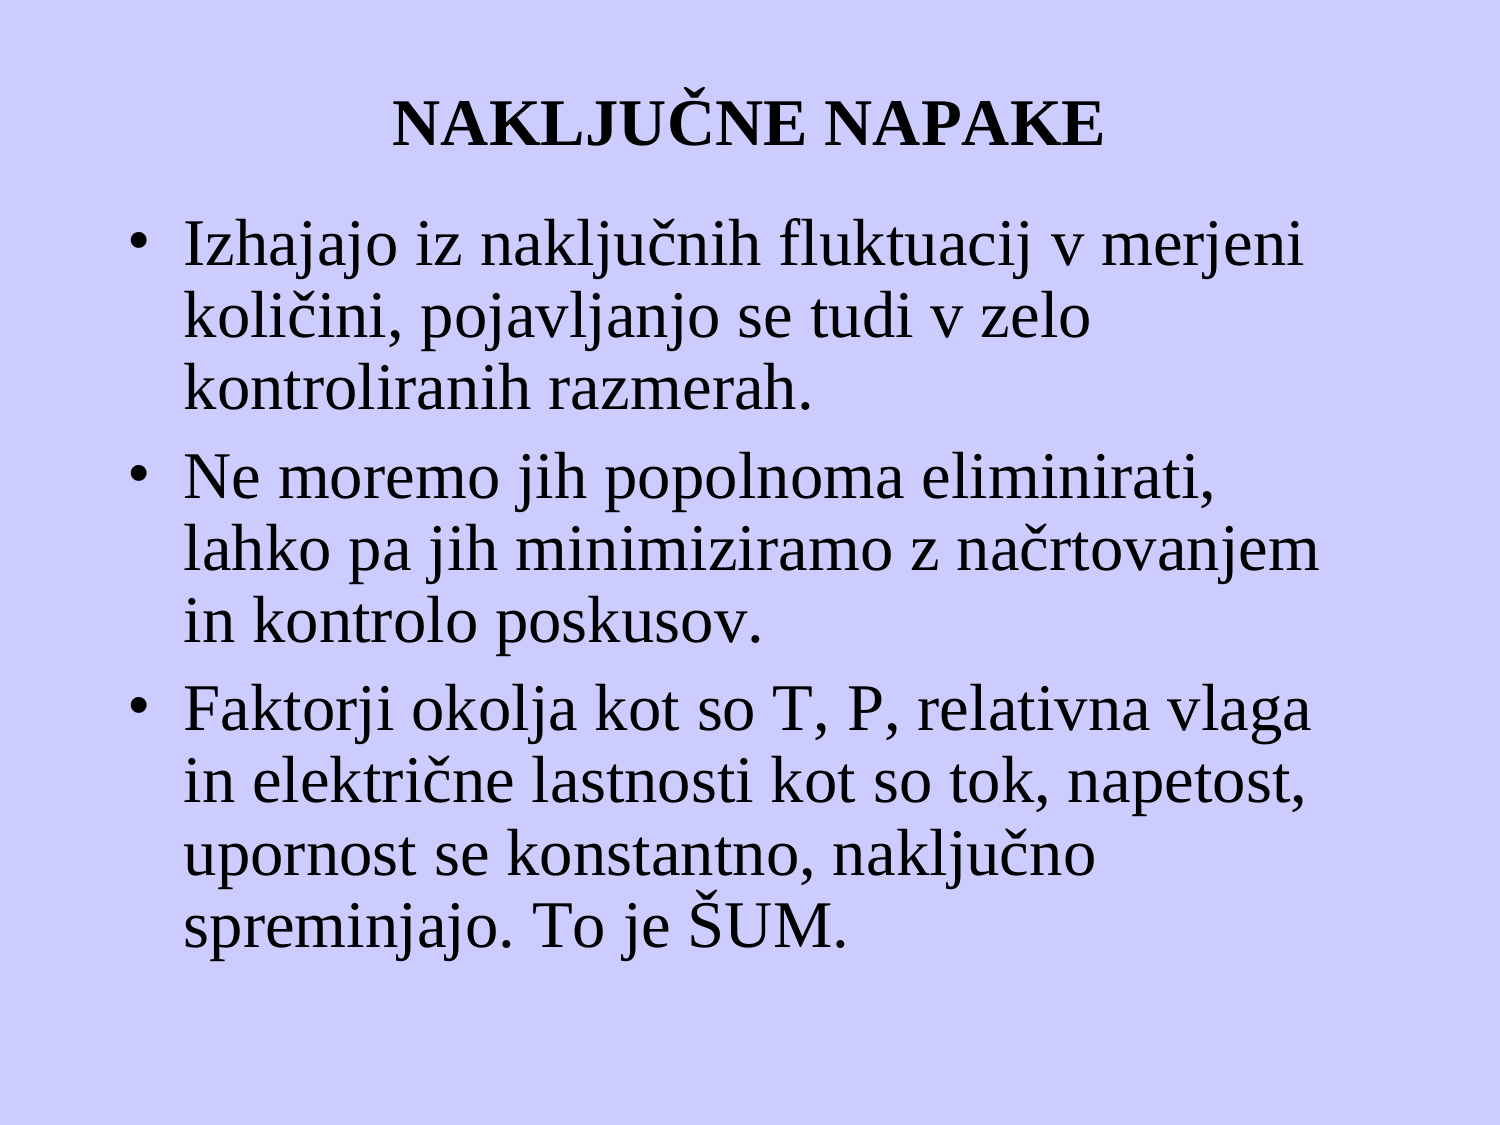

# NAKLJUČNE NAPAKE
Izhajajo iz naključnih fluktuacij v merjeni količini, pojavljanjo se tudi v zelo kontroliranih razmerah.
Ne moremo jih popolnoma eliminirati, lahko pa jih minimiziramo z načrtovanjem in kontrolo poskusov.
Faktorji okolja kot so T, P, relativna vlaga in električne lastnosti kot so tok, napetost, upornost se konstantno, naključno spreminjajo. To je ŠUM.